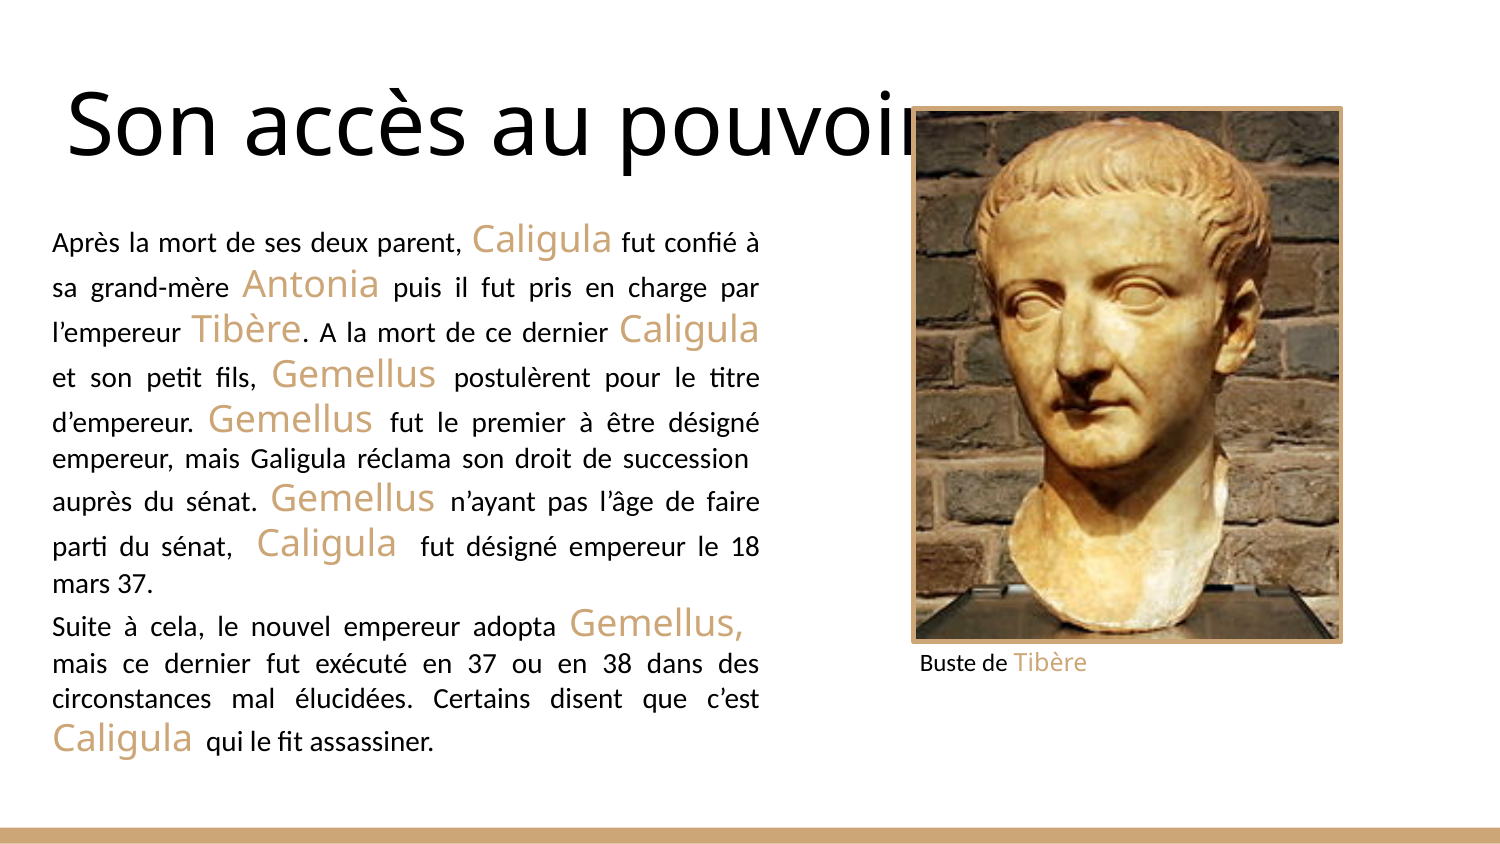

# Son accès au pouvoir
Après la mort de ses deux parent, Caligula fut confié à sa grand-mère Antonia puis il fut pris en charge par l’empereur Tibère. A la mort de ce dernier Caligula et son petit fils, Gemellus postulèrent pour le titre d’empereur. Gemellus fut le premier à être désigné empereur, mais Galigula réclama son droit de succession auprès du sénat. Gemellus n’ayant pas l’âge de faire parti du sénat, Caligula fut désigné empereur le 18 mars 37.
Suite à cela, le nouvel empereur adopta Gemellus, mais ce dernier fut exécuté en 37 ou en 38 dans des circonstances mal élucidées. Certains disent que c’est Caligula qui le fit assassiner.
Buste de Tibère